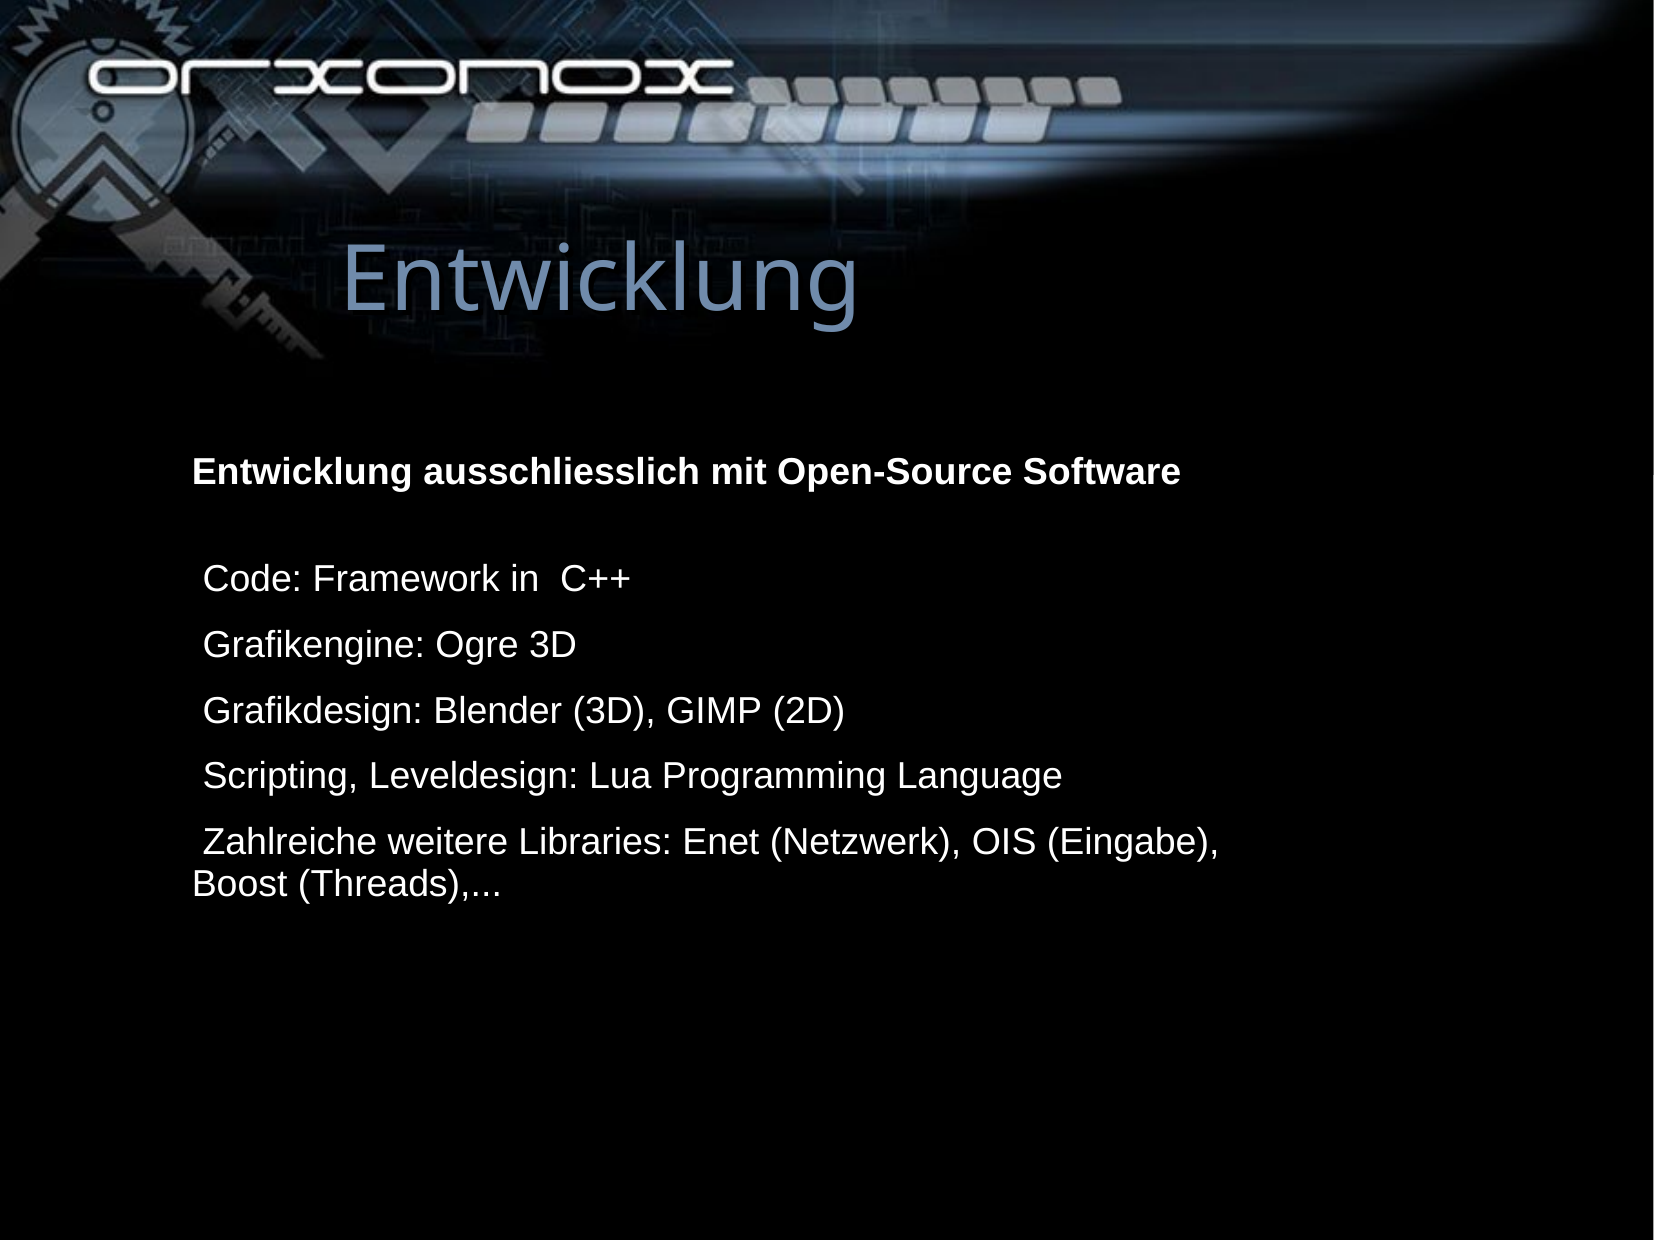

Entwicklung
Entwicklung ausschliesslich mit Open-Source Software
 Code: Framework in C++
 Grafikengine: Ogre 3D
 Grafikdesign: Blender (3D), GIMP (2D)
 Scripting, Leveldesign: Lua Programming Language
 Zahlreiche weitere Libraries: Enet (Netzwerk), OIS (Eingabe), Boost (Threads),...